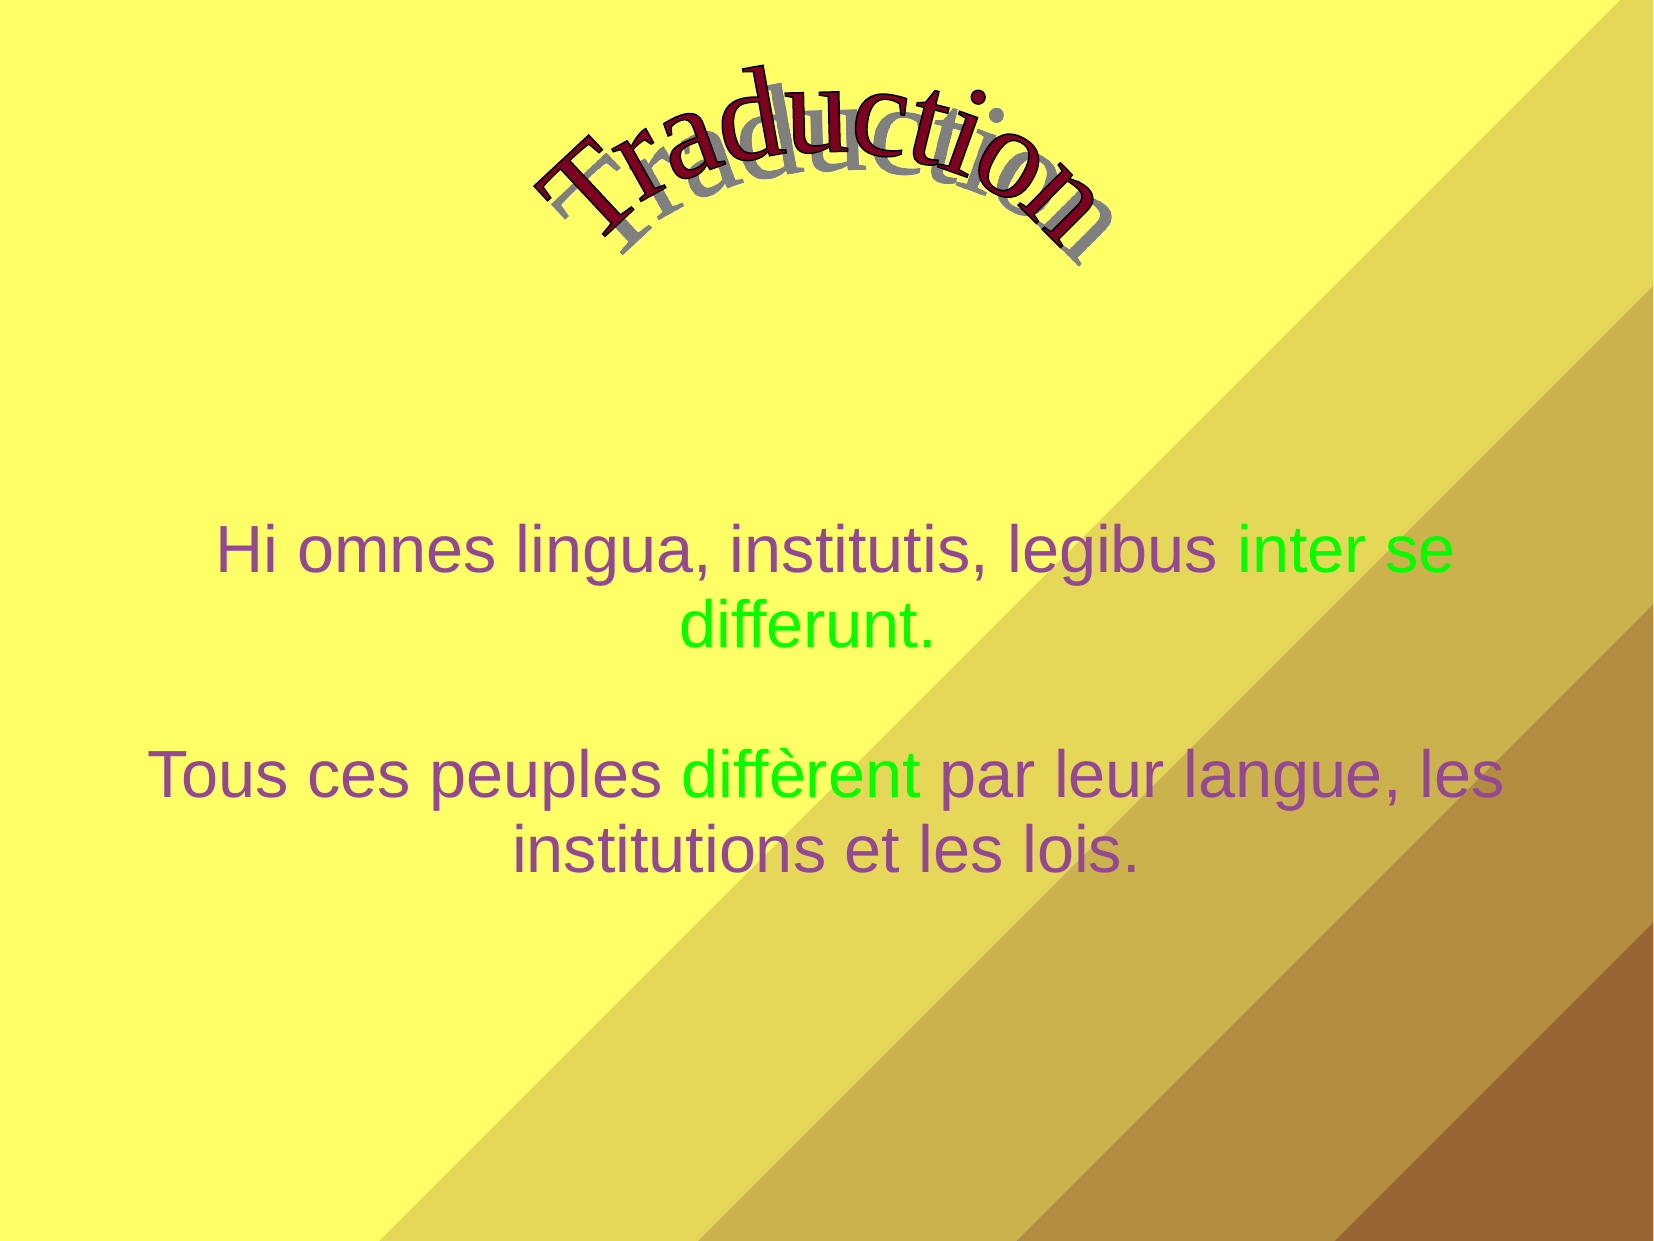

Traduction
# Hi omnes lingua, institutis, legibus inter se differunt.
Tous ces peuples diffèrent par leur langue, les institutions et les lois.